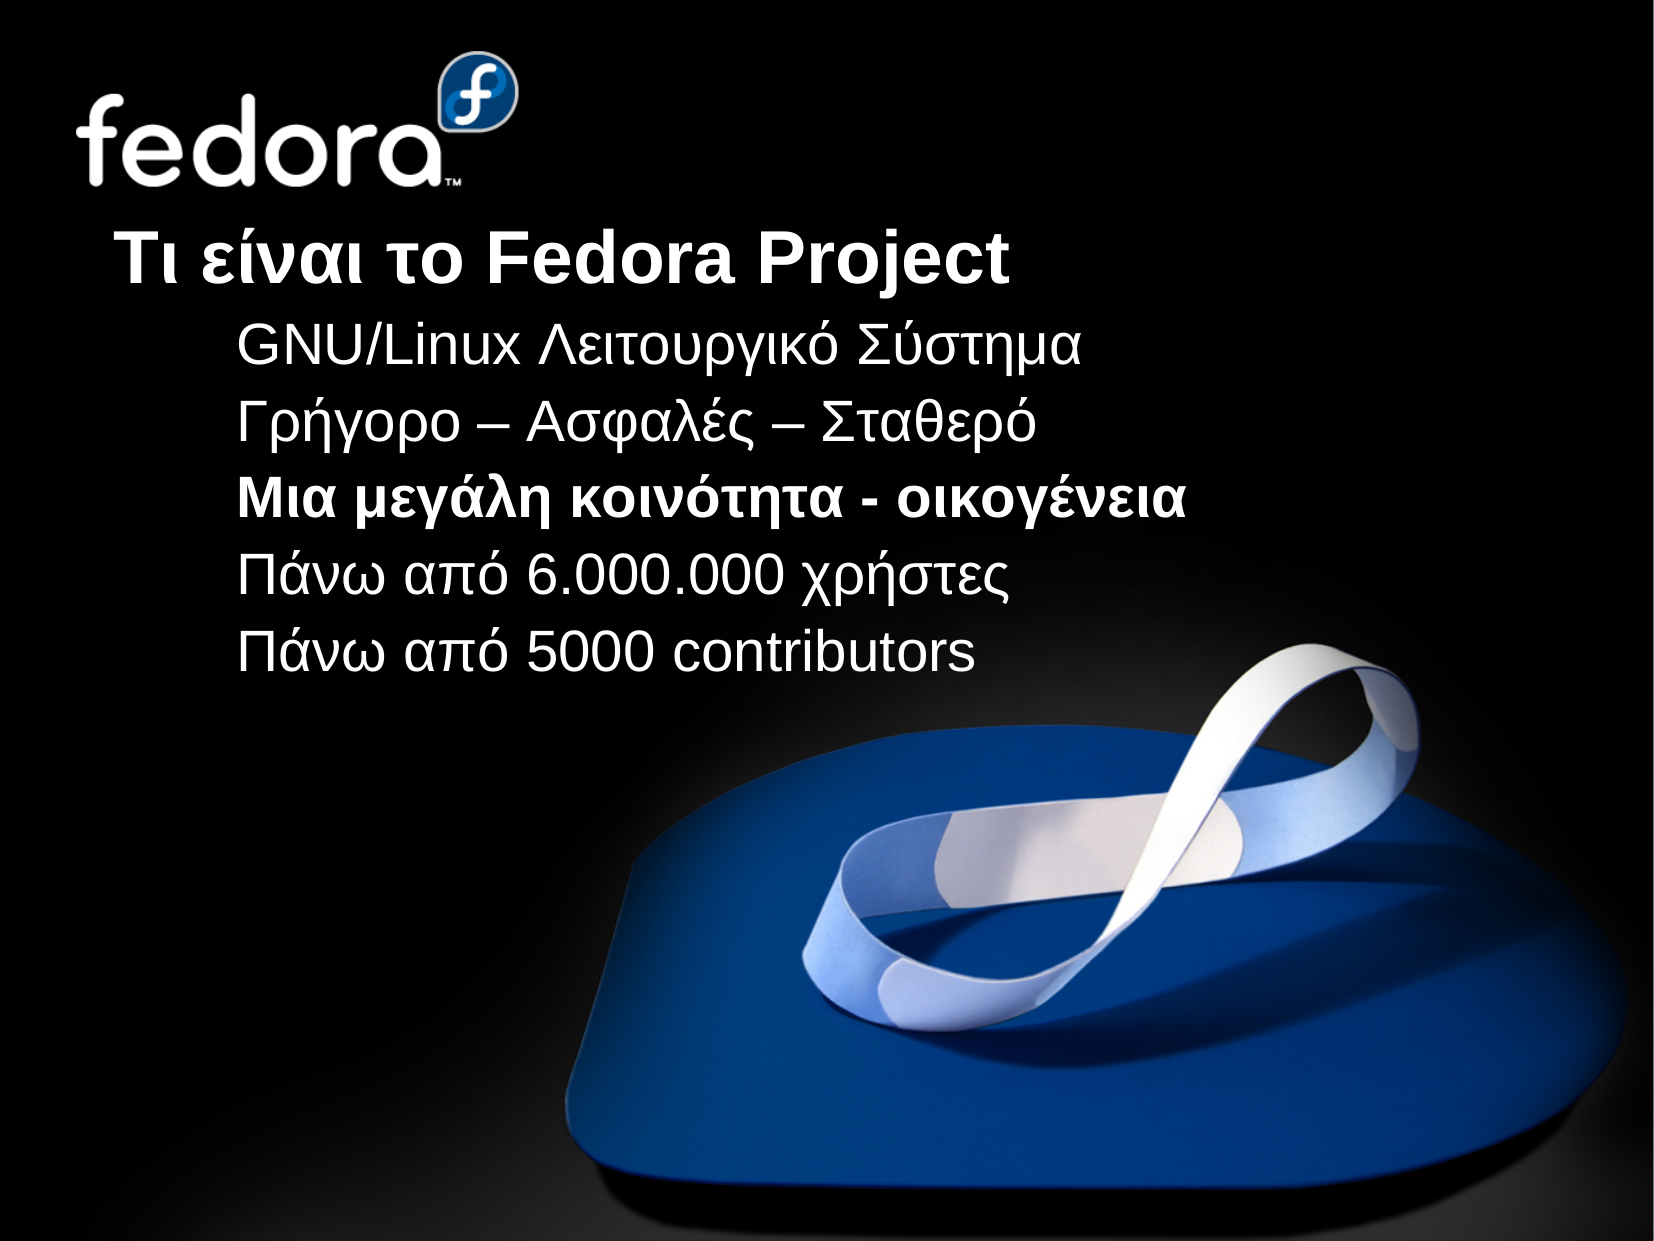

# Τι είναι το Fedora Project
		GNU/Linux Λειτουργικό Σύστημα
		Γρήγορο – Ασφαλές – Σταθερό
		Μια μεγάλη κοινότητα - οικογένεια
		Πάνω από 6.000.000 χρήστες
		Πάνω από 5000 contributors